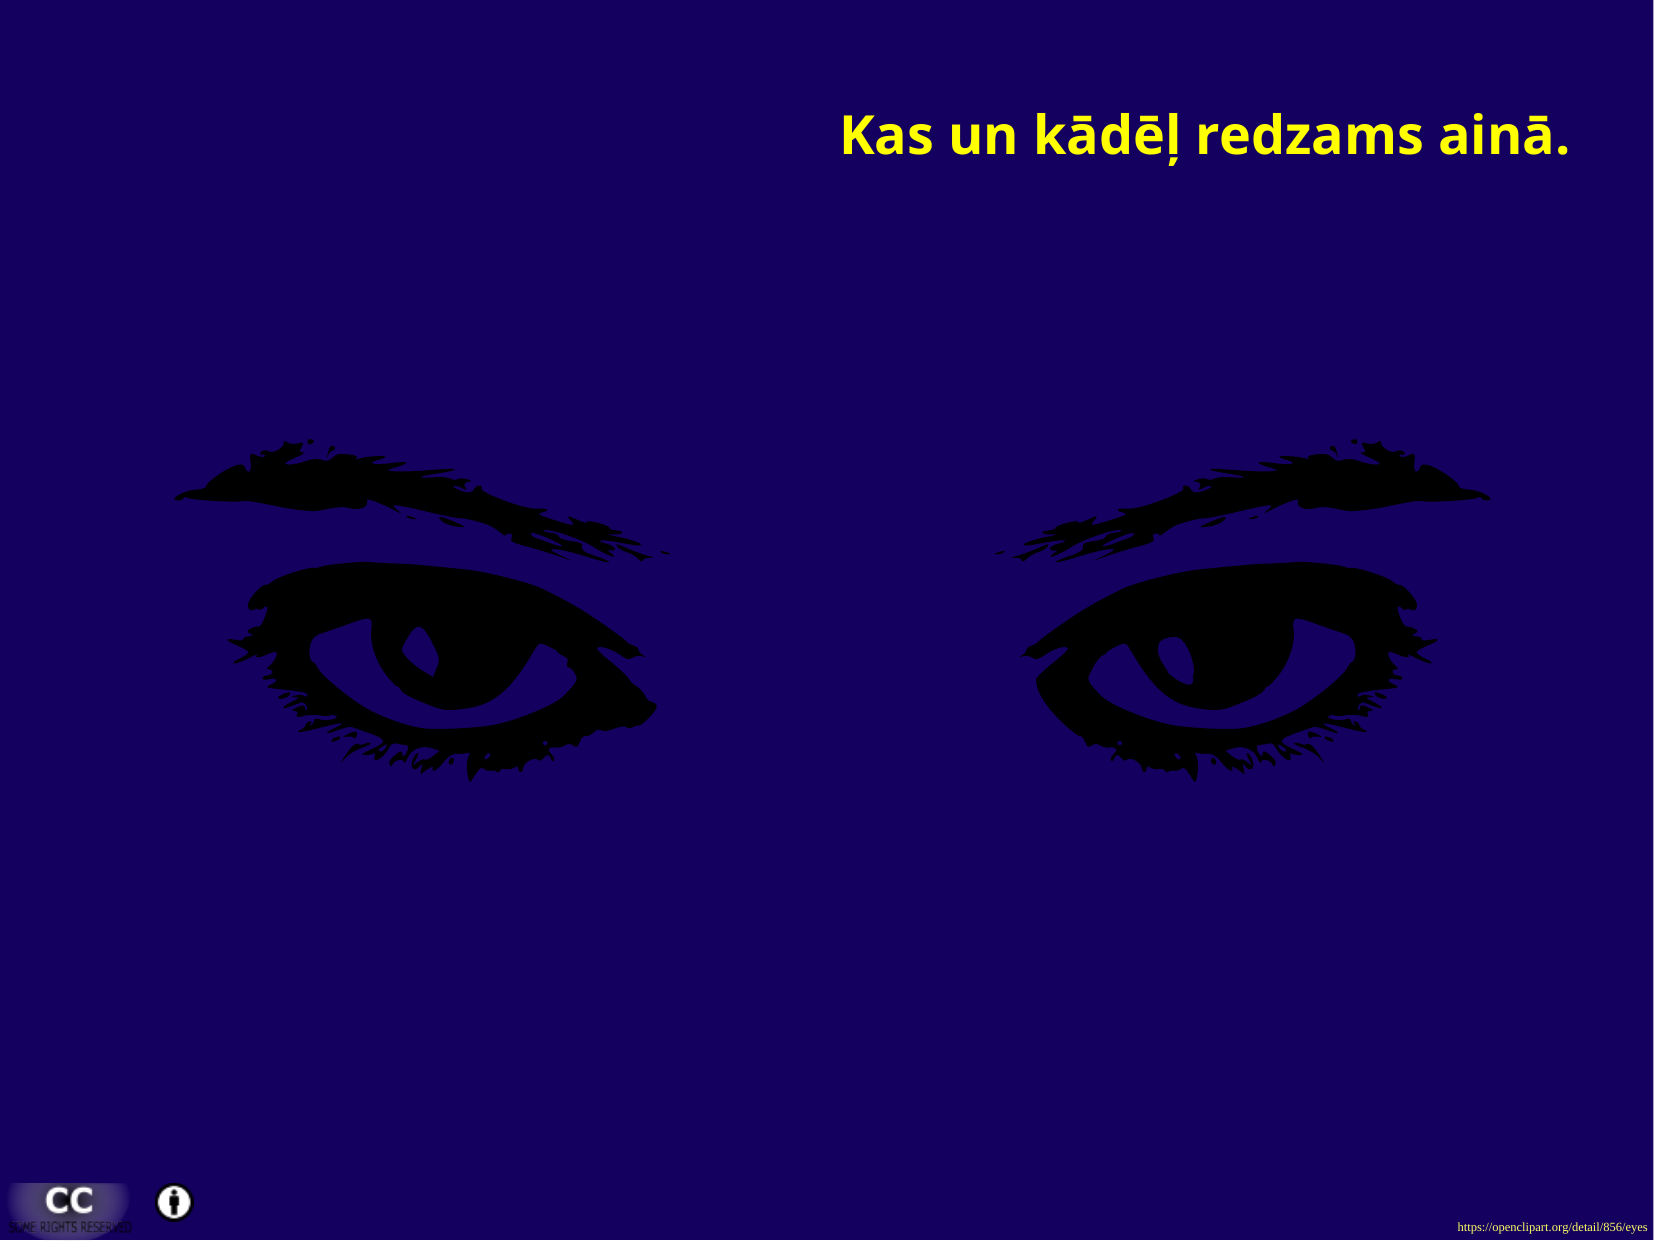

# Kas un kādēļ redzams ainā.
https://openclipart.org/detail/856/eyes